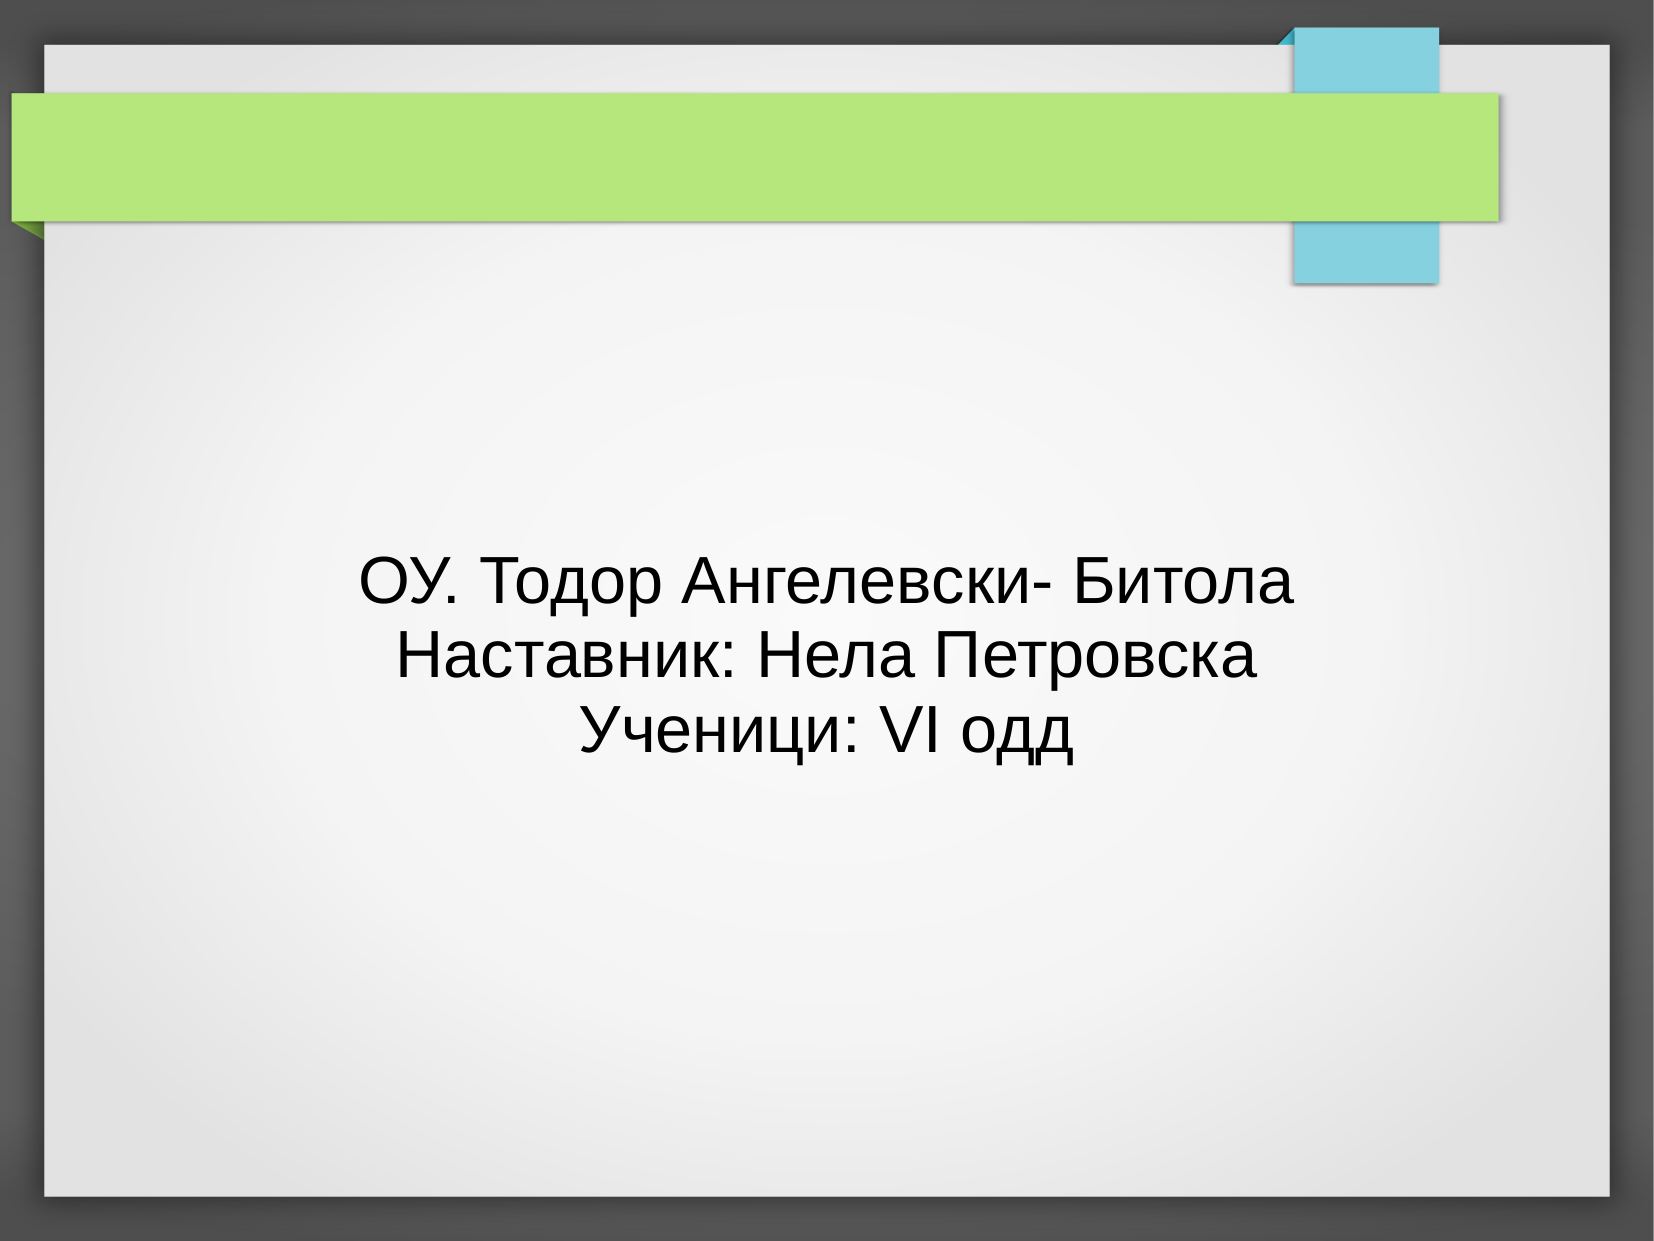

# ОУ. Тодор Ангелевски- Битола
Наставник: Нела Петровска
Ученици: VI одд